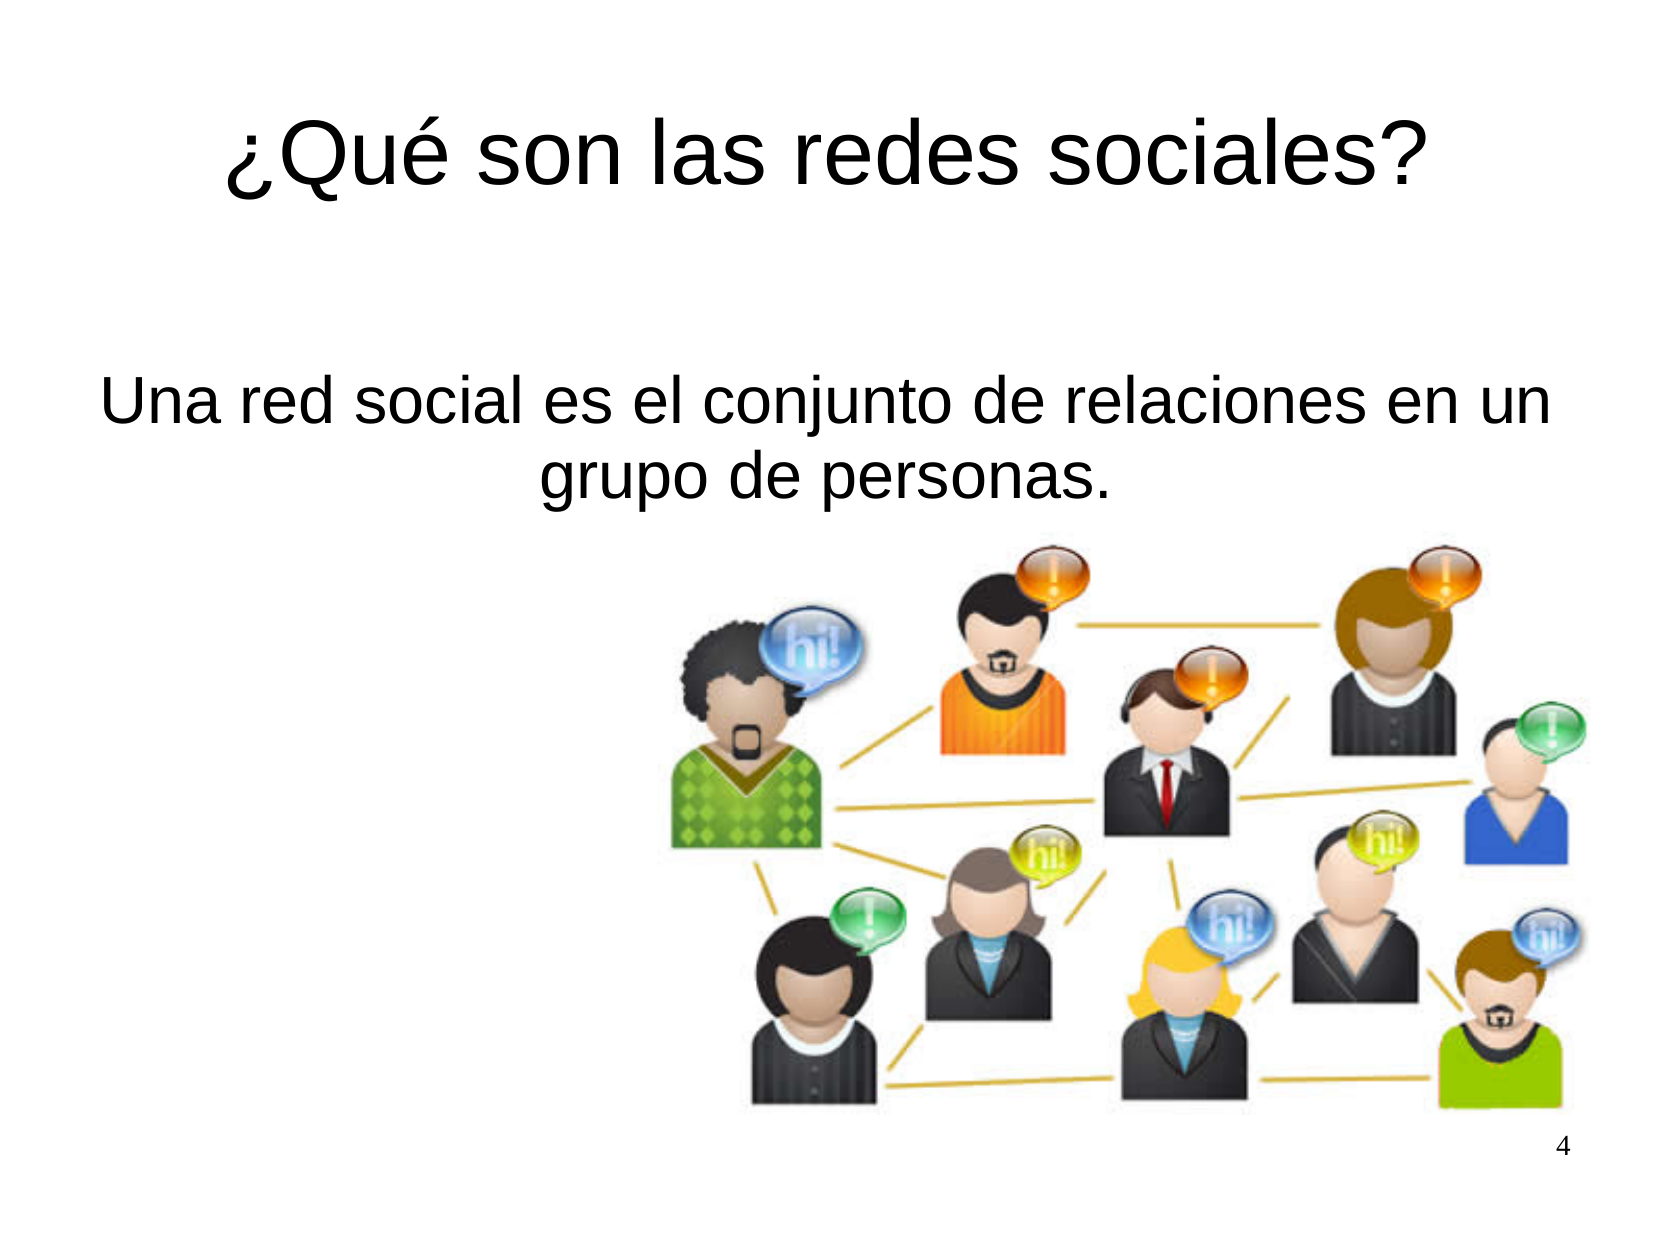

¿Qué son las redes sociales?
# Una red social es el conjunto de relaciones en un grupo de personas.
4